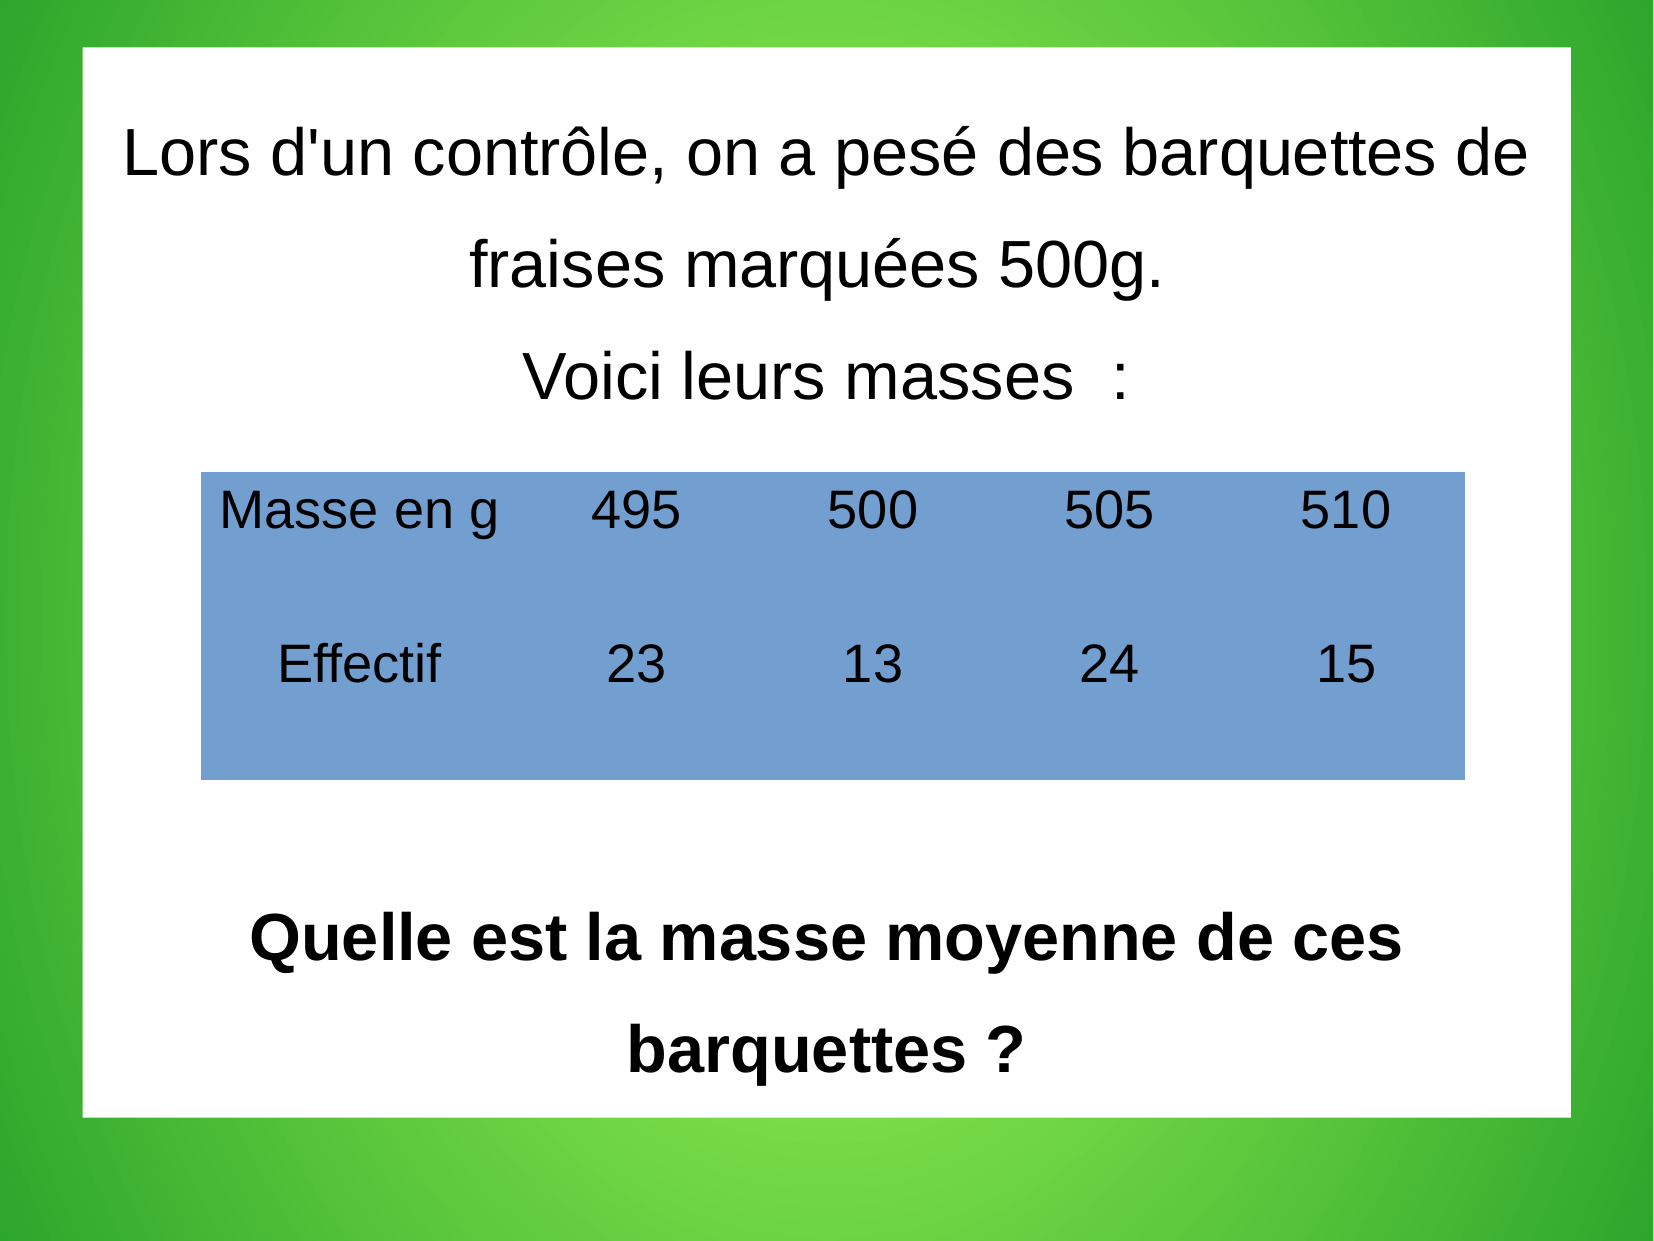

# Lors d'un contrôle, on a pesé des barquettes de fraises marquées 500g.
Voici leurs masses  :
Quelle est la masse moyenne de ces barquettes ?
| Masse en g | 495 | 500 | 505 | 510 |
| --- | --- | --- | --- | --- |
| Effectif | 23 | 13 | 24 | 15 |